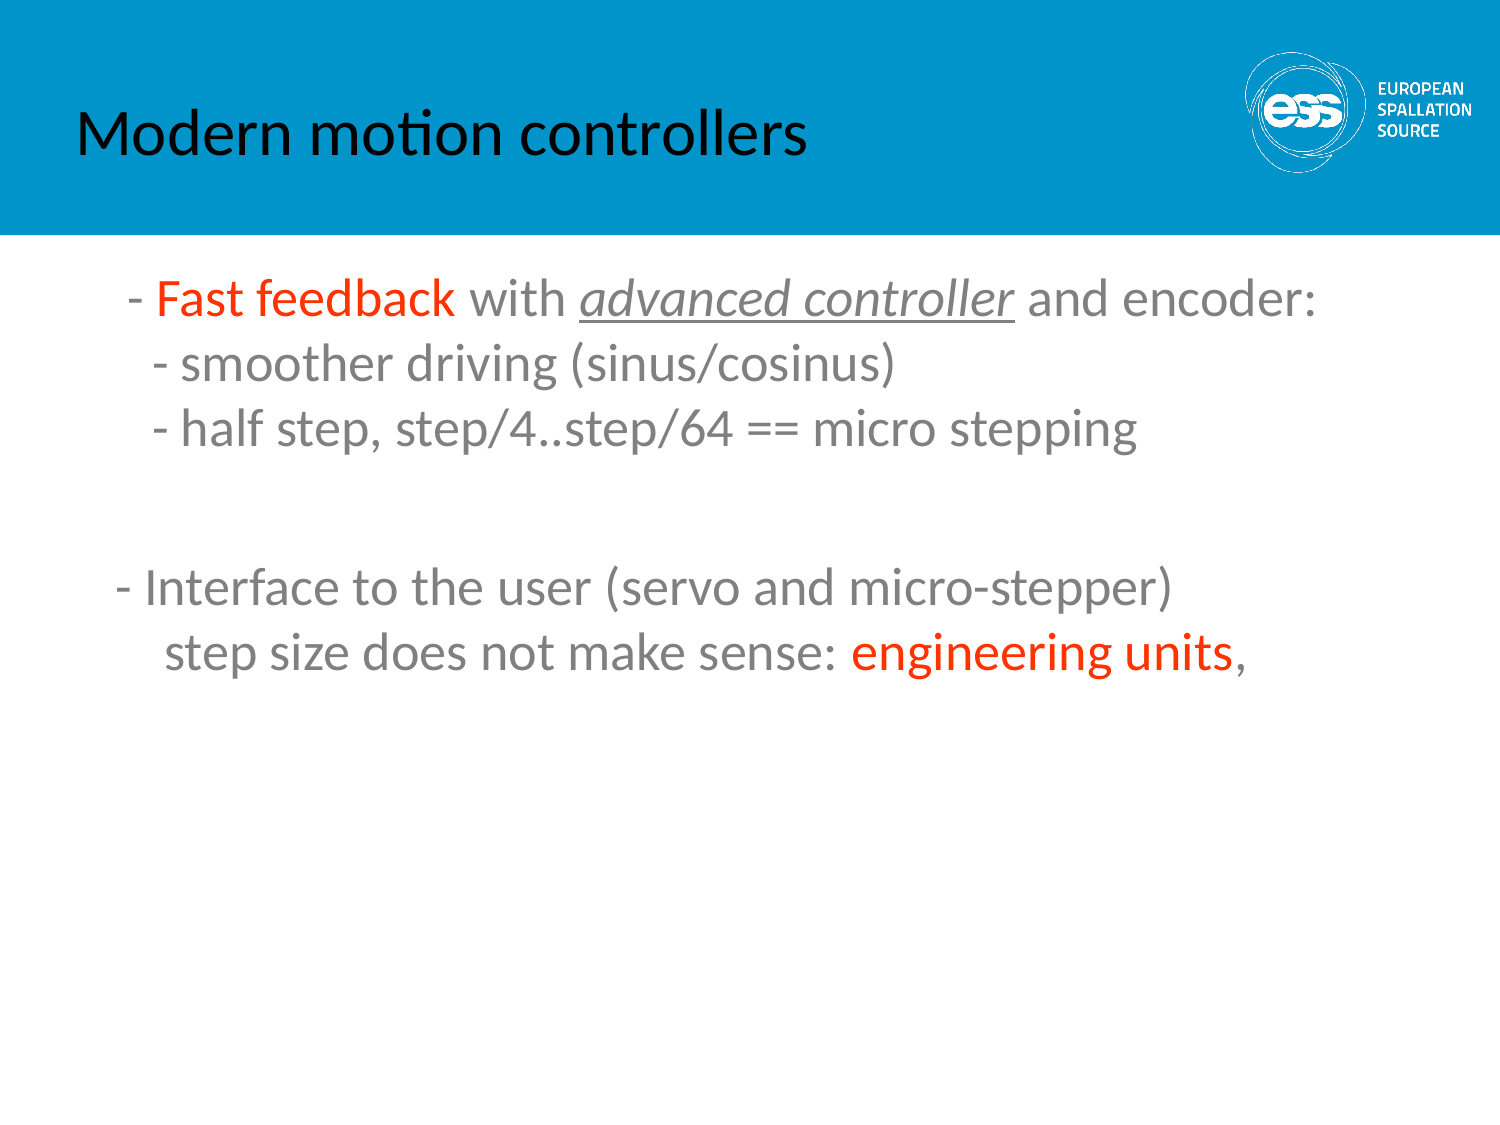

# Modern motion controllers
 - Fast feedback with advanced controller and encoder:
 - smoother driving (sinus/cosinus)
 - half step, step/4..step/64 == micro stepping
 - Interface to the user (servo and micro-stepper)
 step size does not make sense: engineering units,